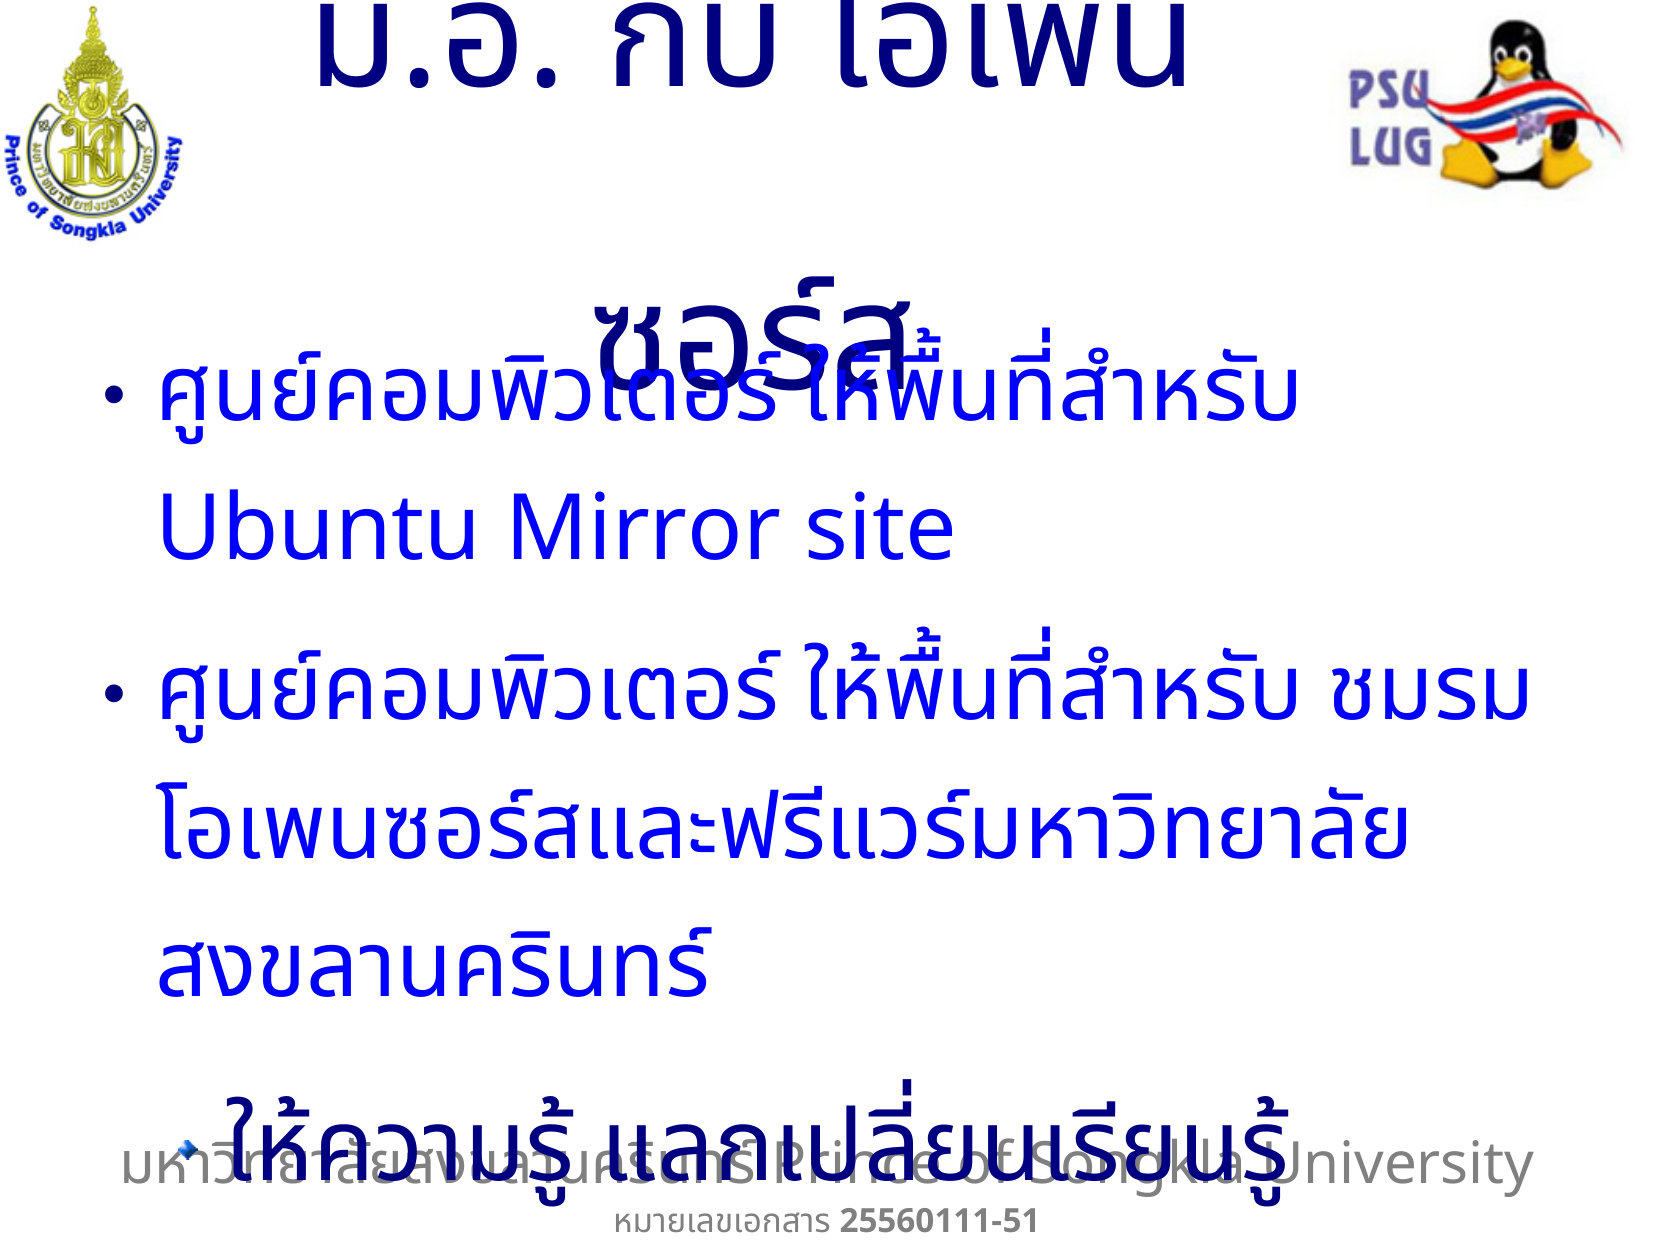

# ม.อ. กับ โอเพนซอร์ส
ศูนย์คอมพิวเตอร์ ให้พื้นที่สำหรับ Ubuntu Mirror site
ศูนย์คอมพิวเตอร์ ให้พื้นที่สำหรับ ชมรมโอเพนซอร์สและฟรีแวร์มหาวิทยาลัยสงขลานครินทร์
ให้ความรู้ แลกเปลี่ยนเรียนรู้ ภายใน/ภายนอก ม.อ.
ให้ความรู้ มีวิธีการใช้และติดตั้งแบบอ่านเอาเอง